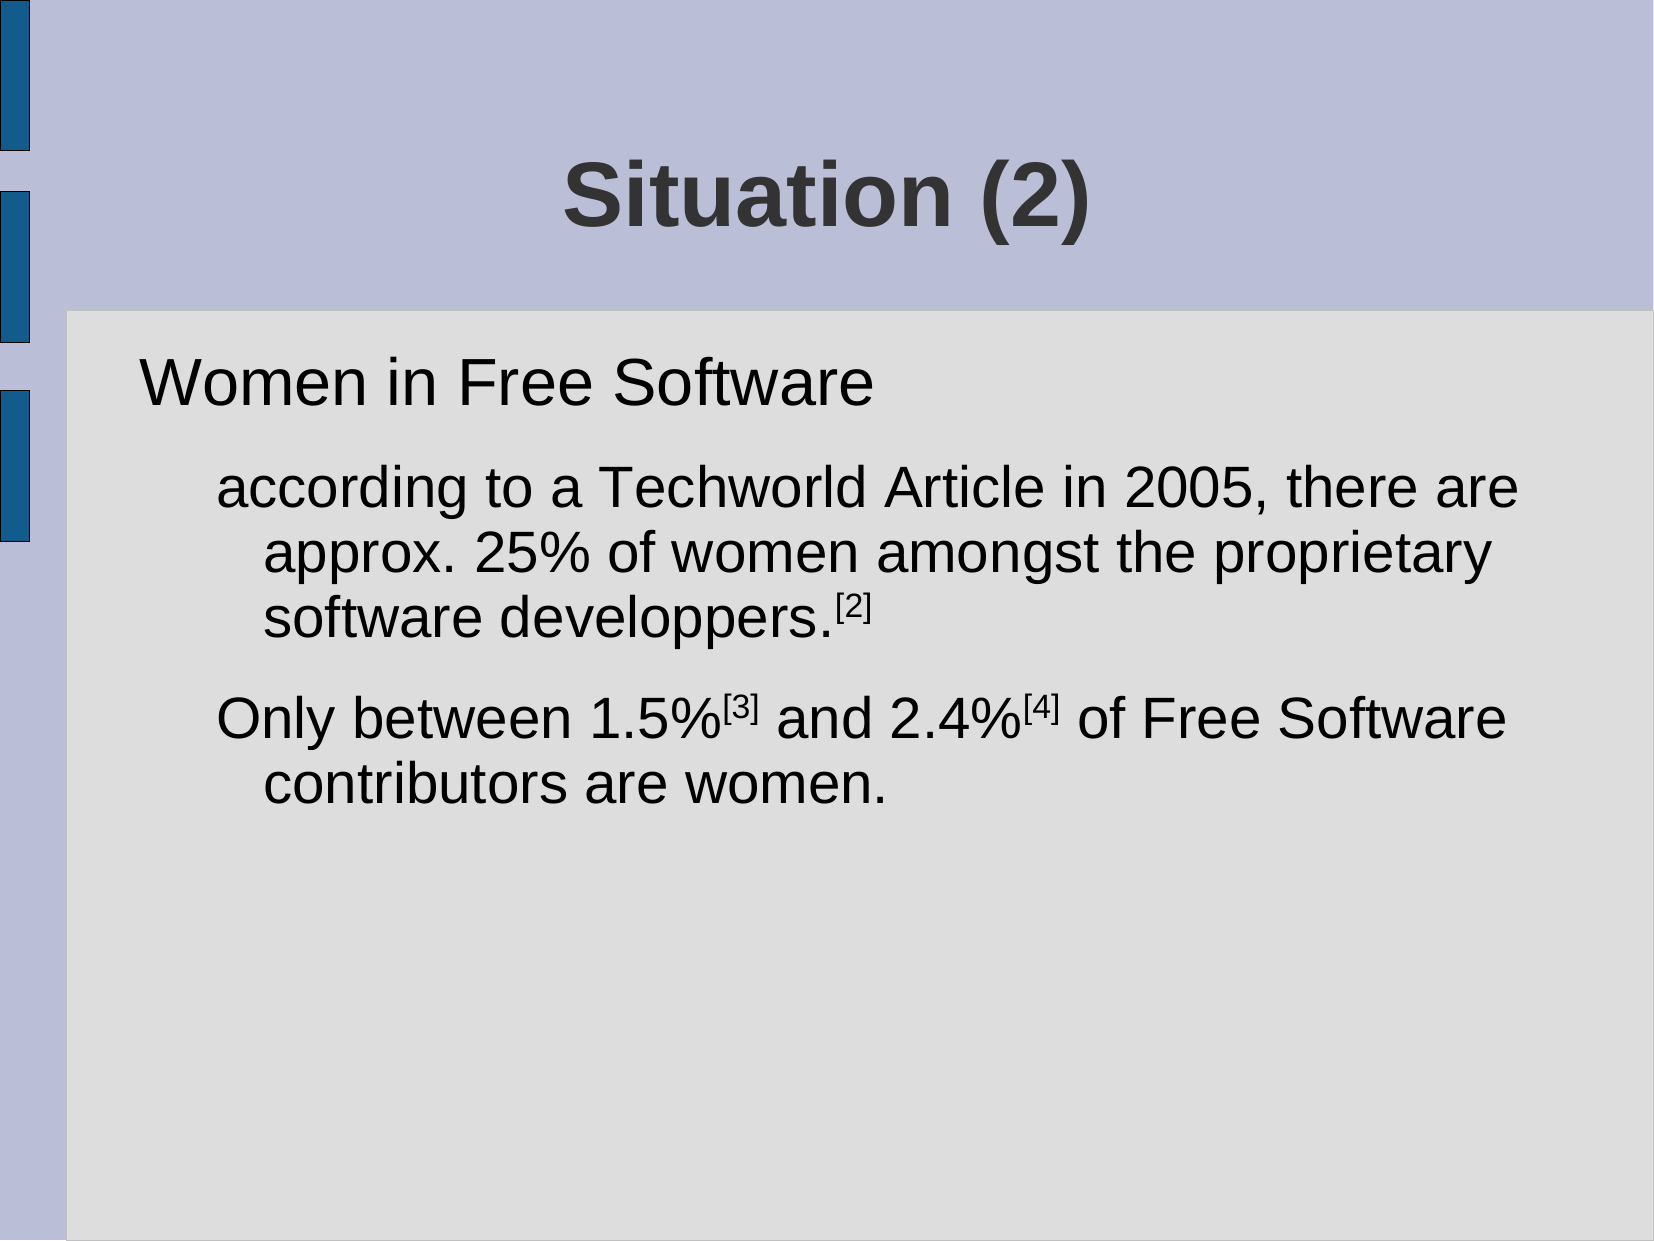

# Situation (2)
Women in Free Software
according to a Techworld Article in 2005, there are approx. 25% of women amongst the proprietary software developpers.[2]
Only between 1.5%[3] and 2.4%[4] of Free Software contributors are women.